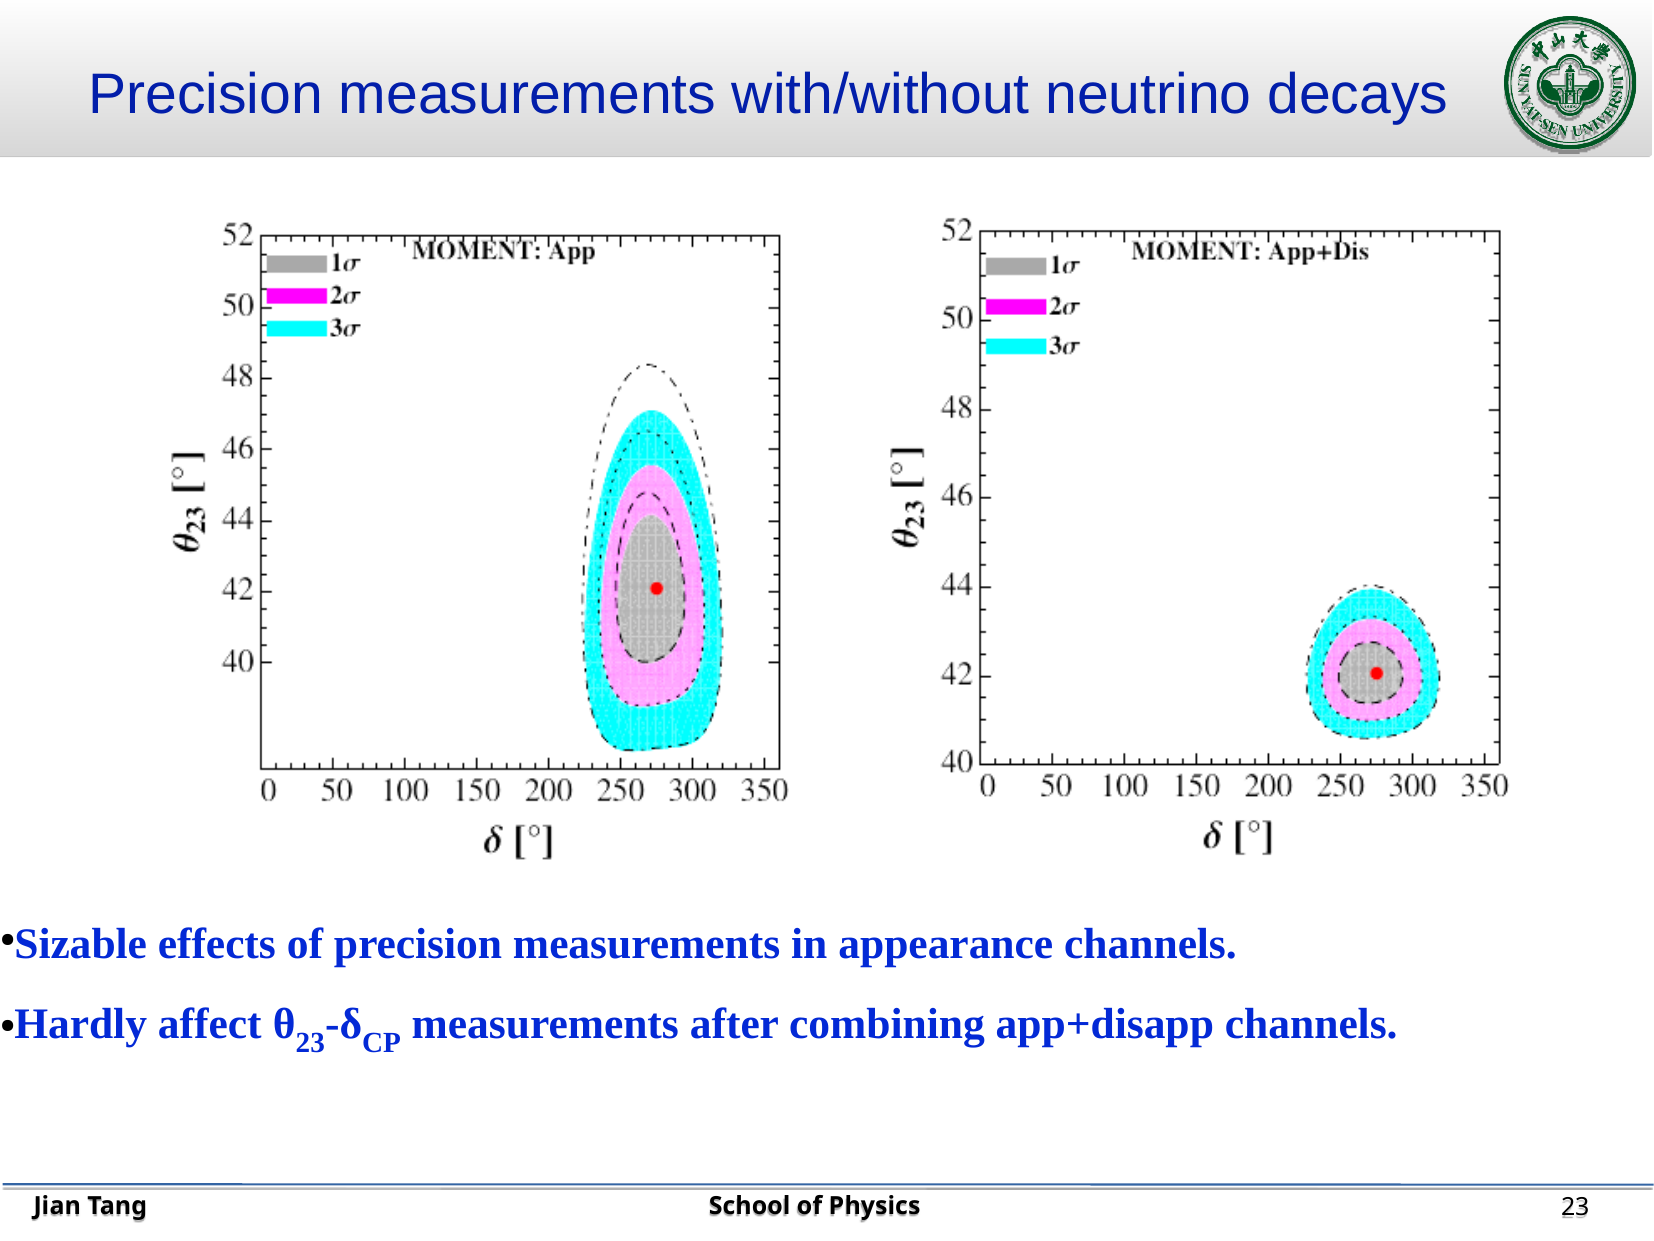

# Precision measurements with/without neutrino decays
Sizable effects of precision measurements in appearance channels.
Hardly affect θ23-δCP measurements after combining app+disapp channels.